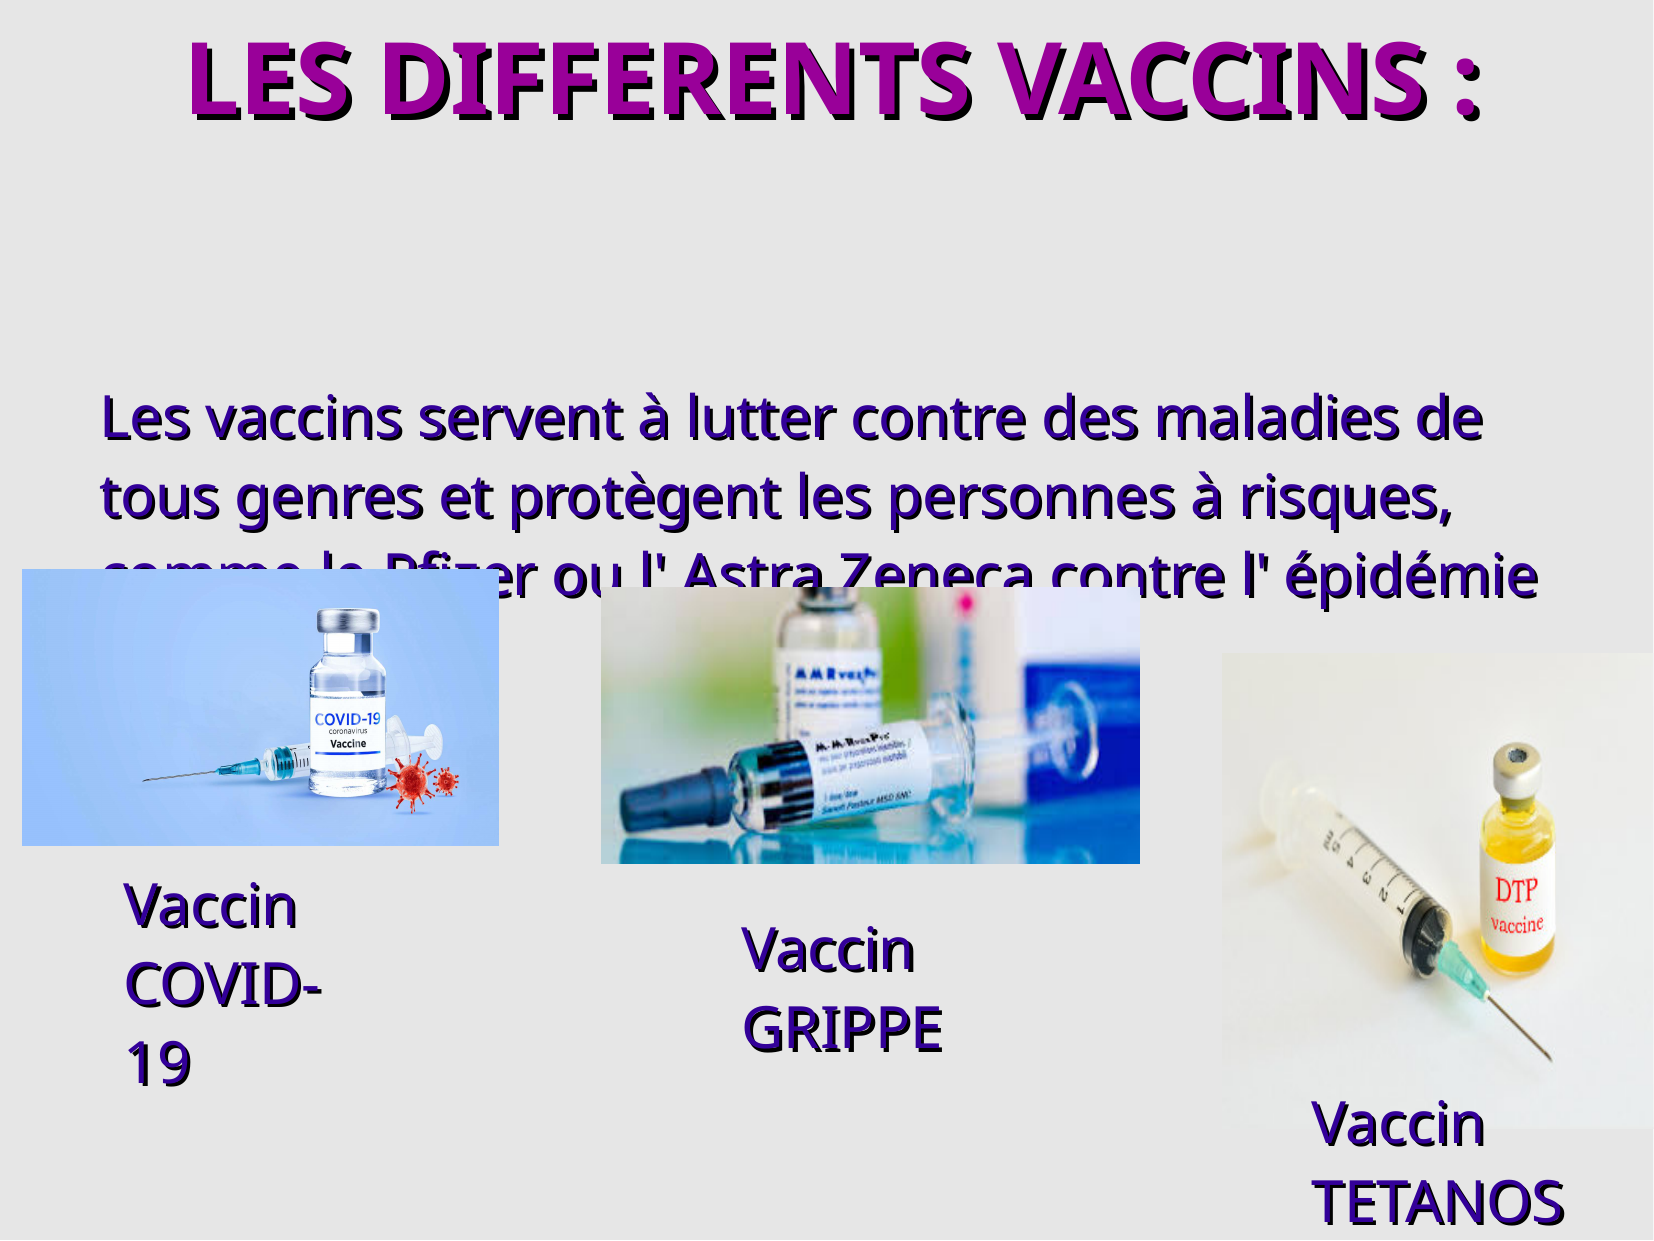

LES DIFFERENTS VACCINS :
Les vaccins servent à lutter contre des maladies de tous genres et protègent les personnes à risques, comme le Pfizer ou l' Astra Zeneca contre l' épidémie du Covid - 19 !
Vaccin
GRIPPE
Vaccin
COVID- 19
Vaccin
TETANOS